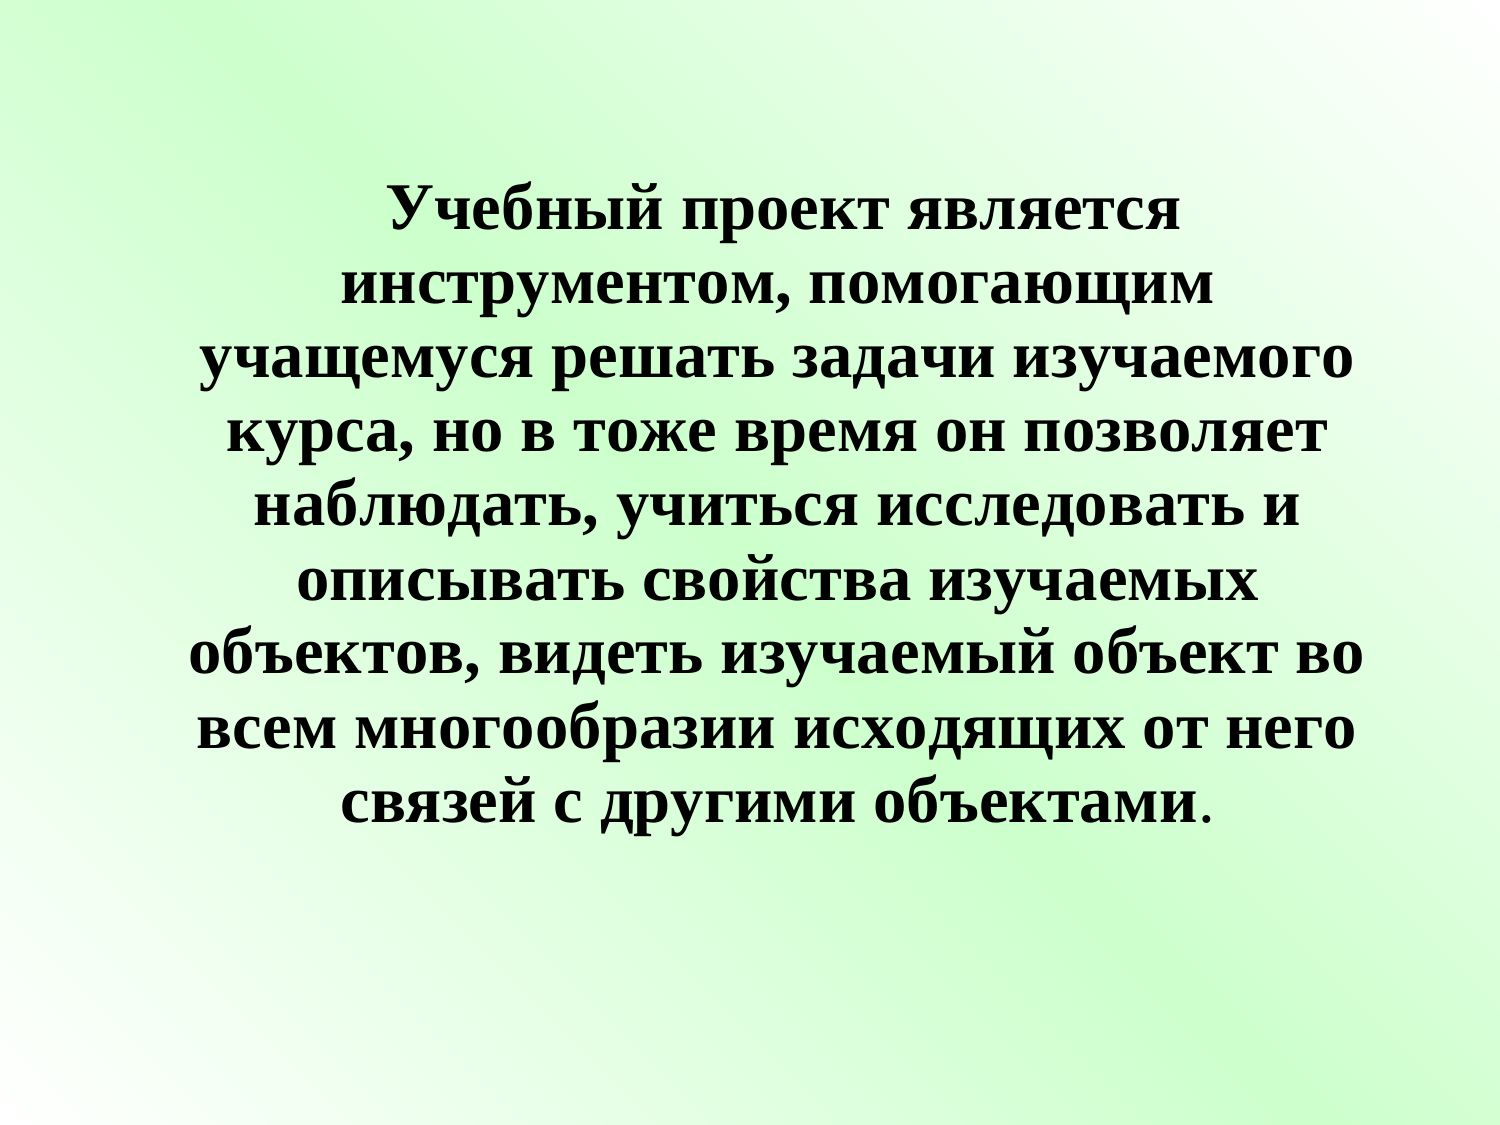

# Учебный проект является инструментом, помогающим учащемуся решать задачи изучаемого курса, но в тоже время он позволяет наблюдать, учиться исследовать и описывать свойства изучаемых объектов, видеть изучаемый объект во всем многообразии исходящих от него связей с другими объектами.